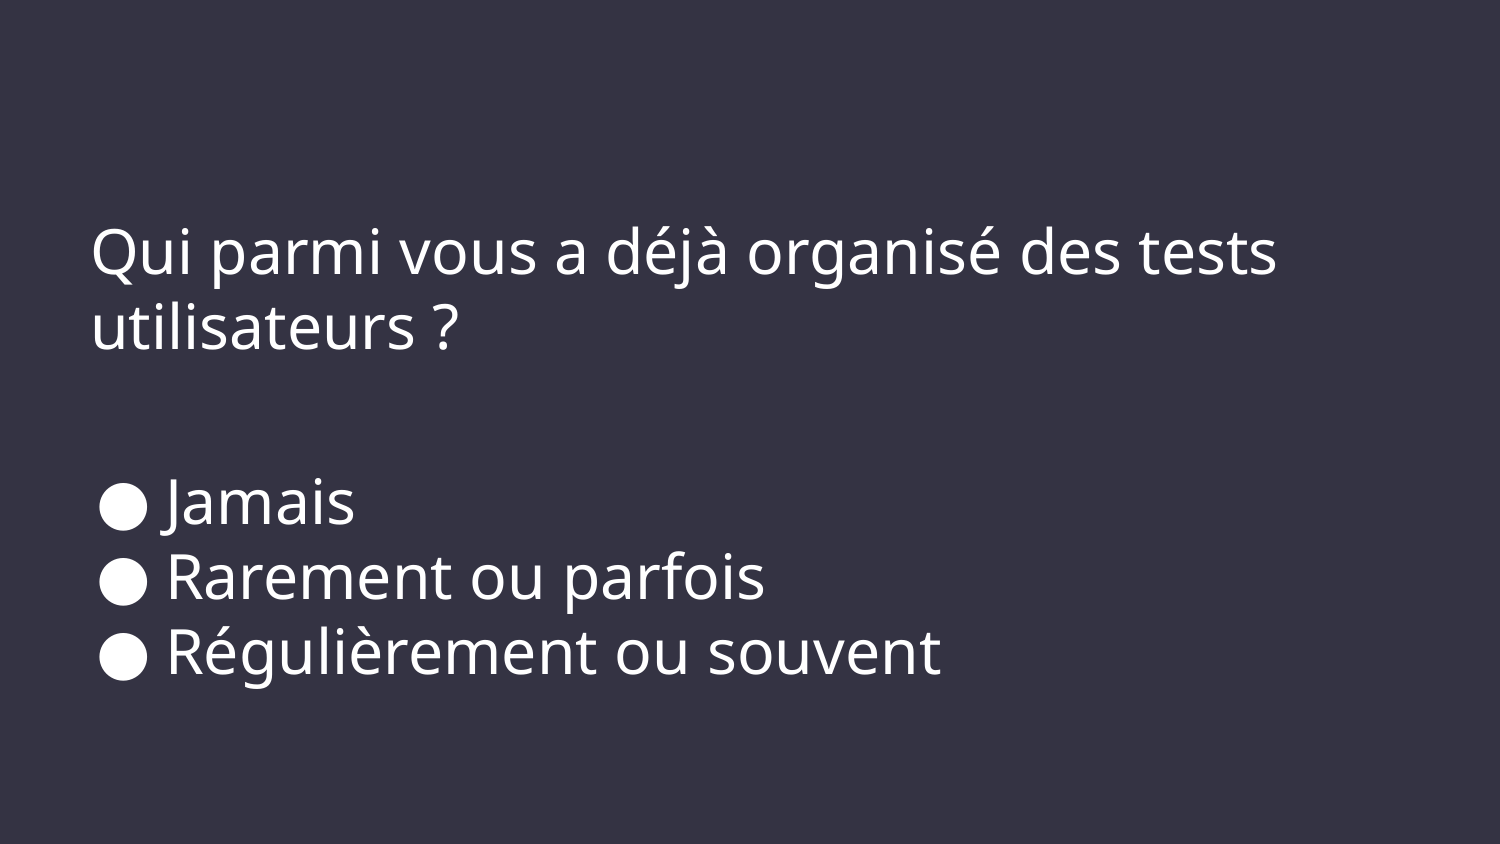

# Qui parmi vous a déjà organisé des tests utilisateurs ?
Jamais
Rarement ou parfois
Régulièrement ou souvent